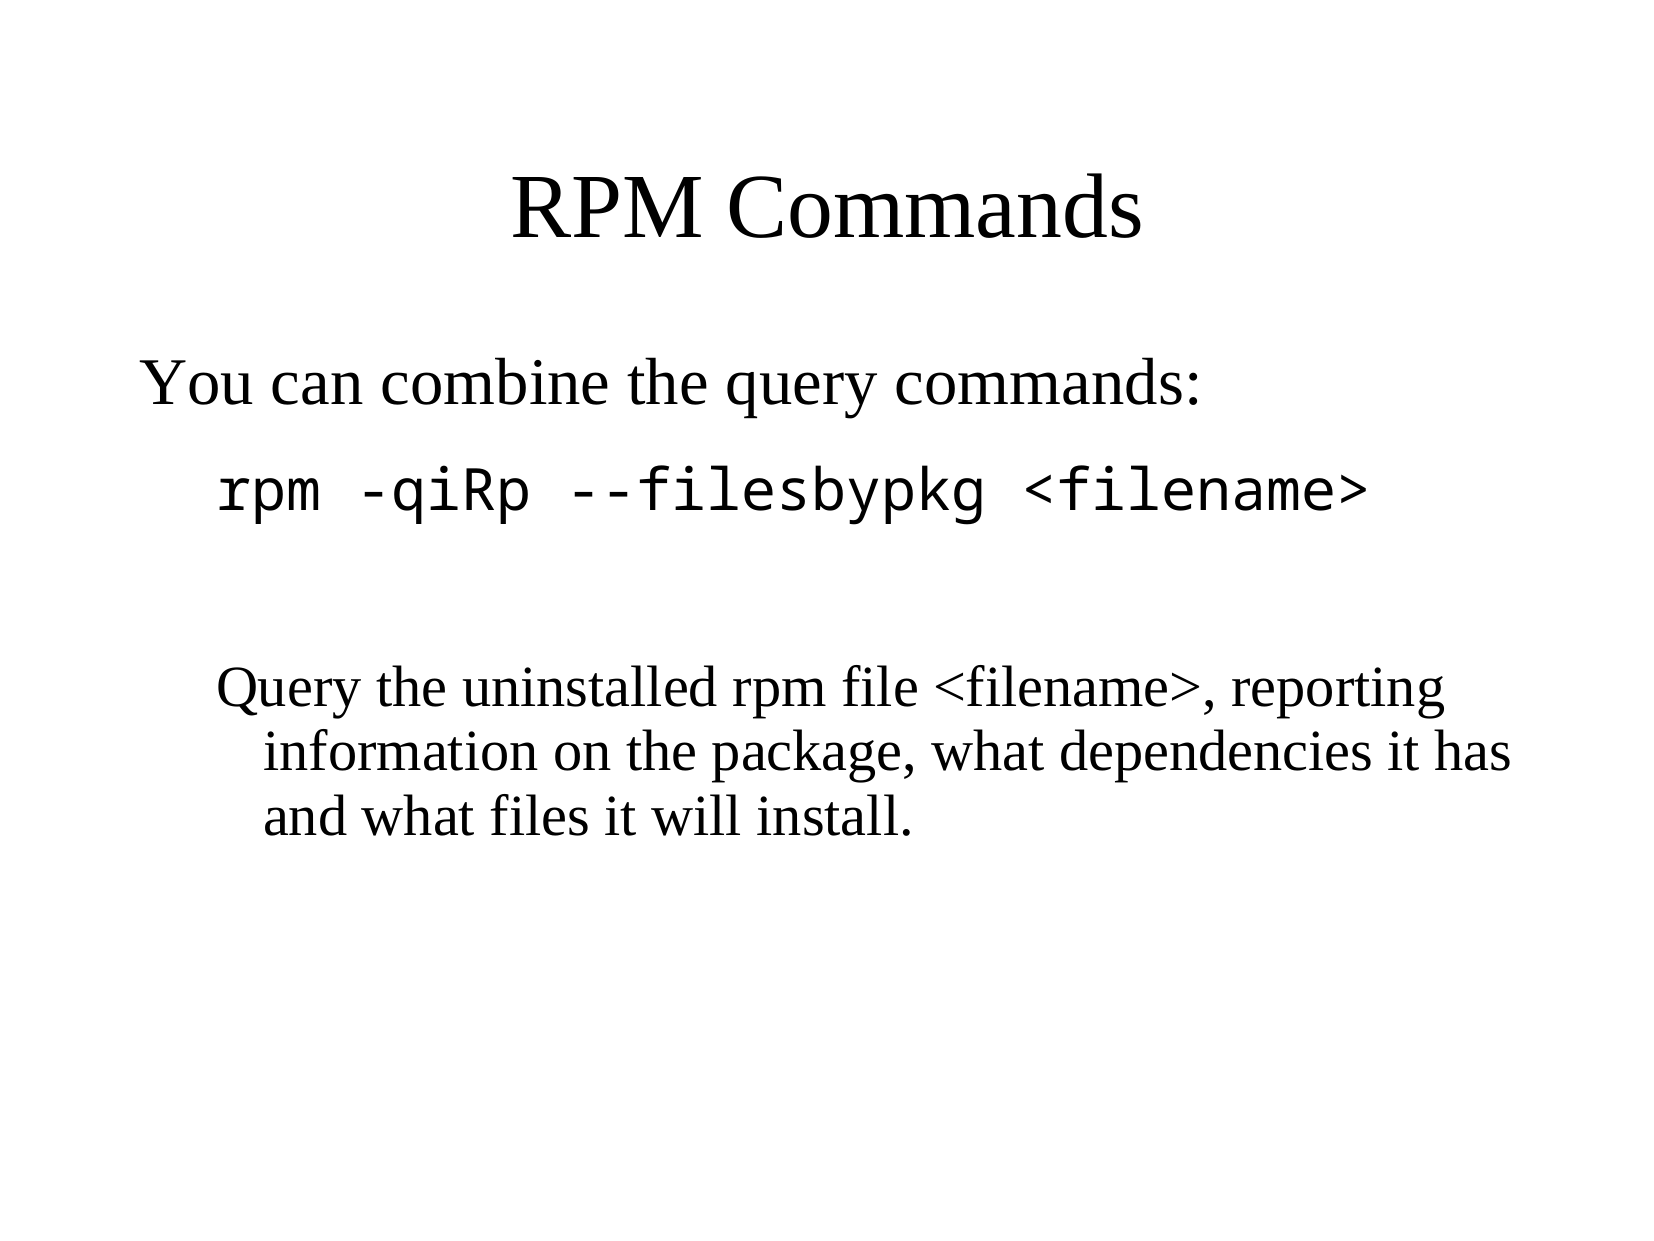

# RPM Commands
You can combine the query commands:
rpm -qiRp --filesbypkg <filename>
Query the uninstalled rpm file <filename>, reporting information on the package, what dependencies it has and what files it will install.